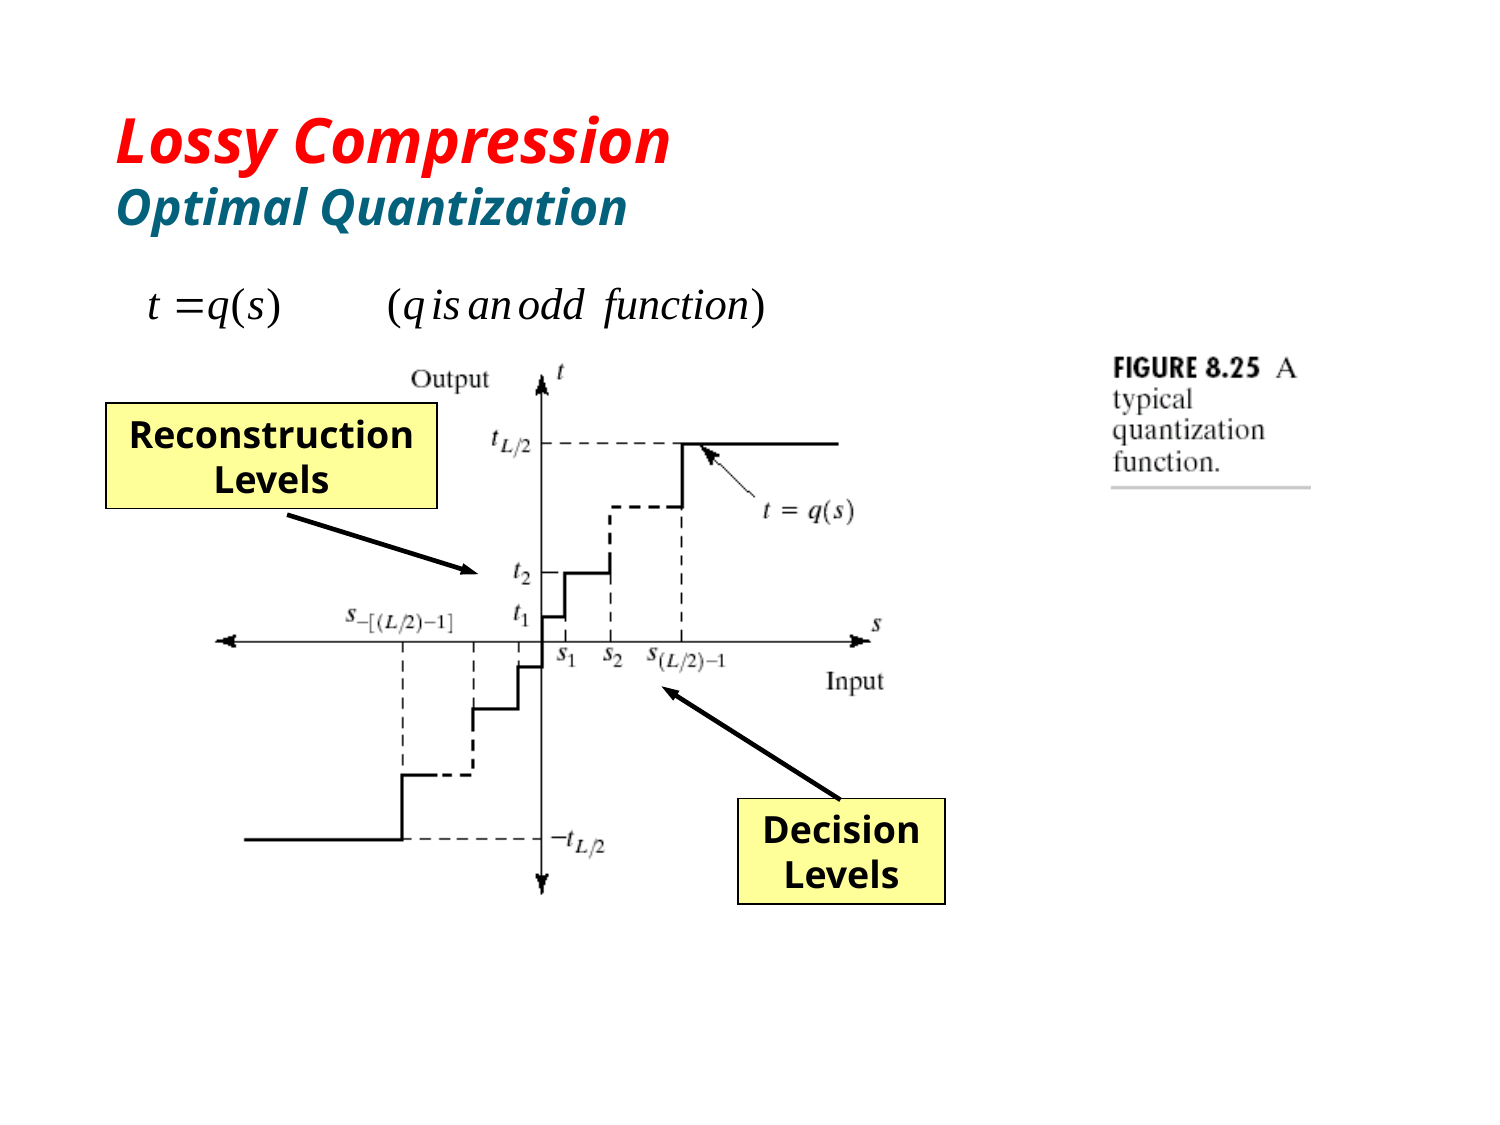

Lossy Compression
Optimal Quantization
Reconstruction Levels
Decision Levels